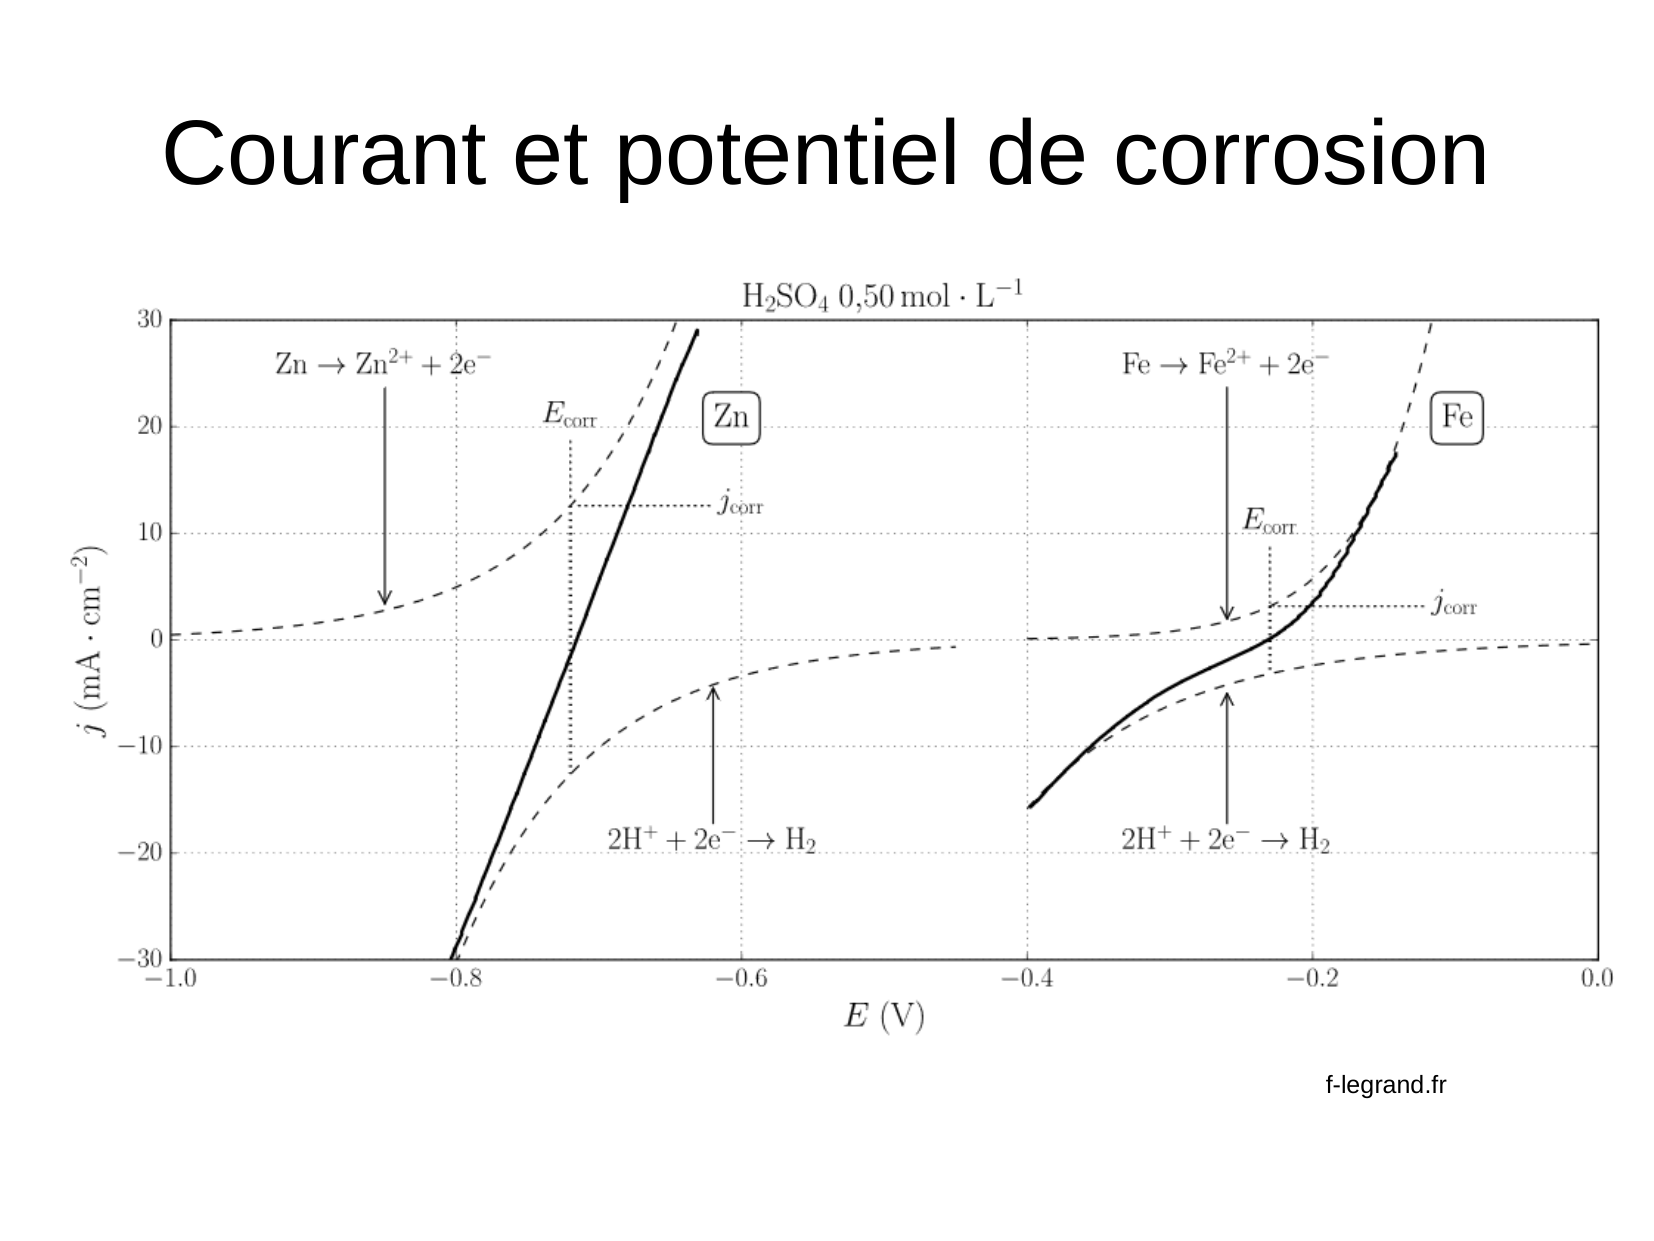

# Courant et potentiel de corrosion
f-legrand.fr